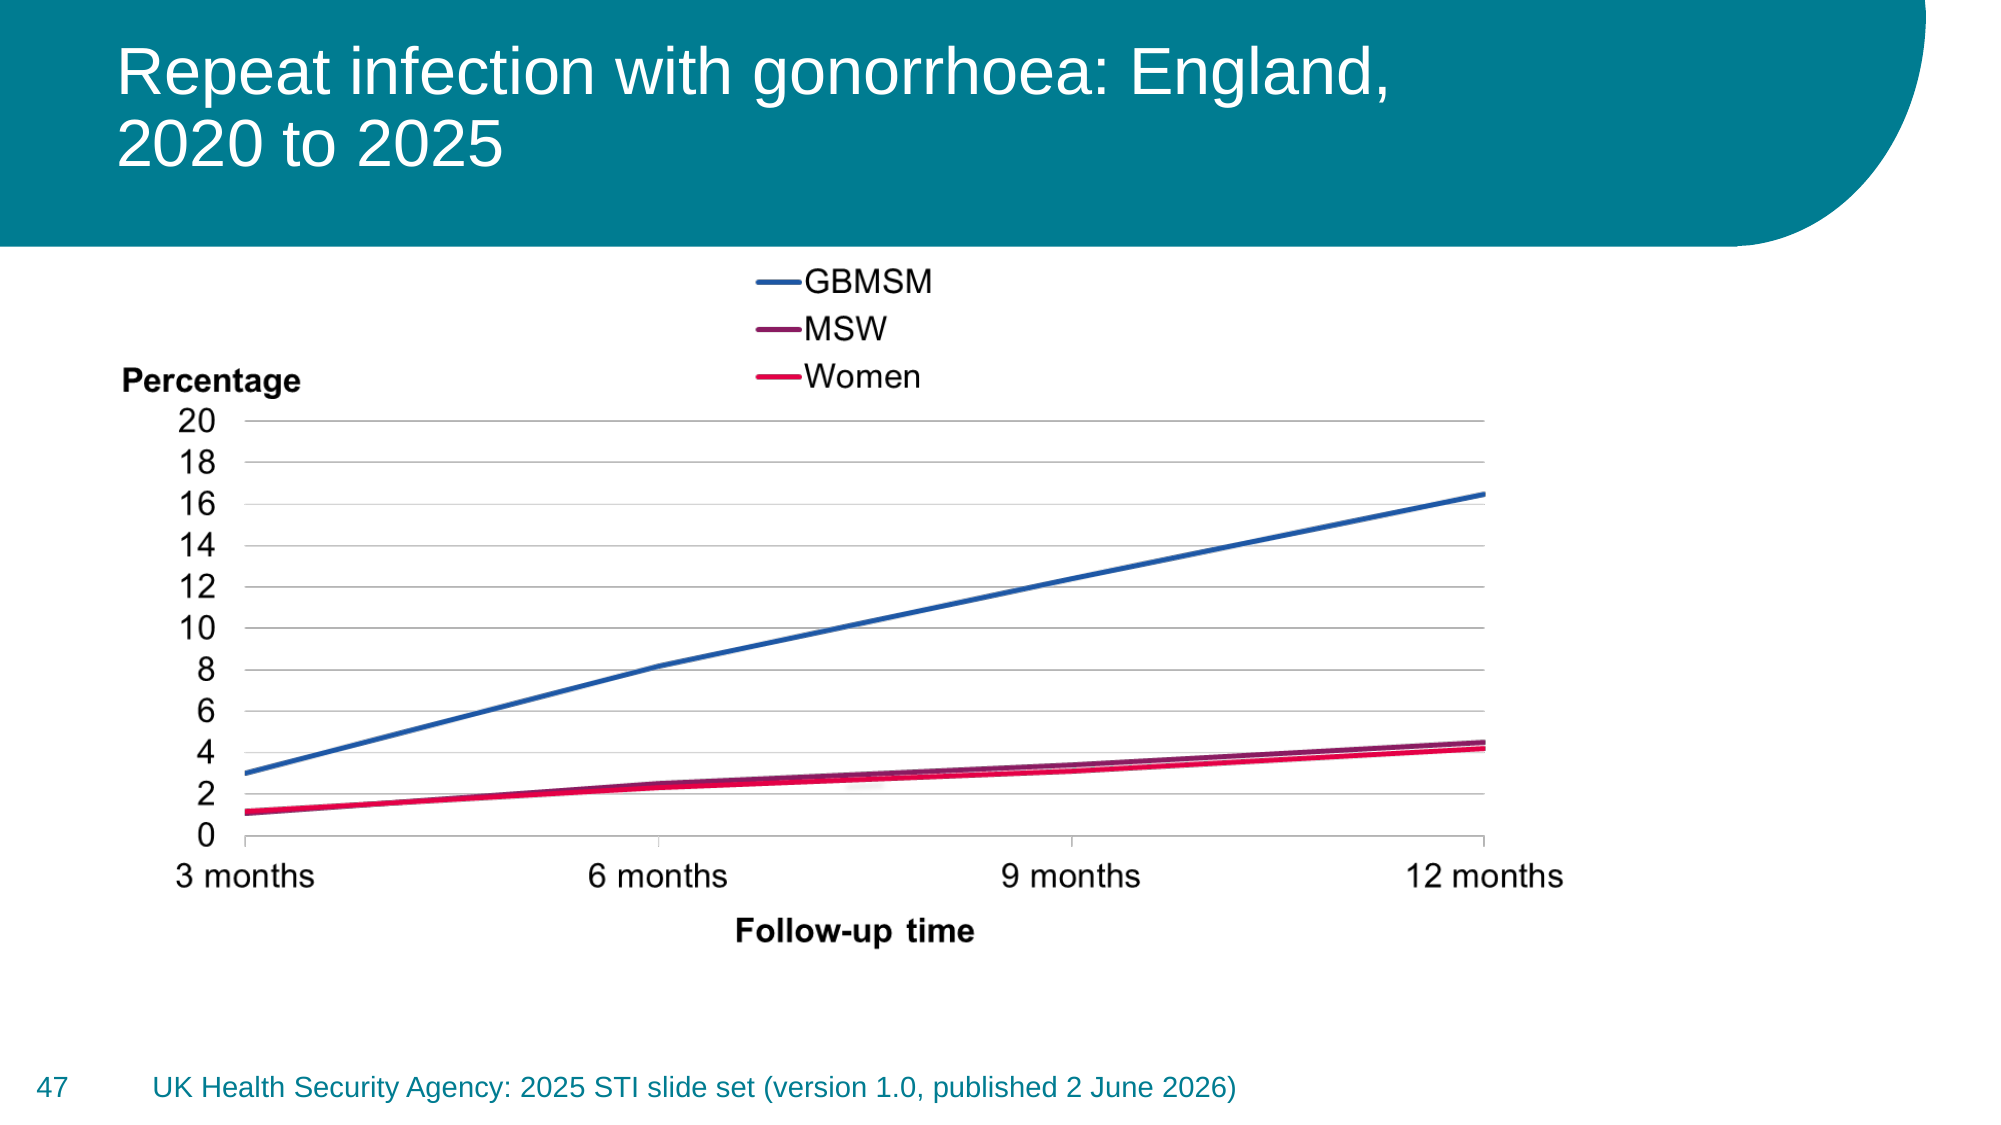

# Repeat infection with gonorrhoea: England, 2020 to 2025
47
UK Health Security Agency: 2025 STI slide set (version 1.0, published 2 June 2026)